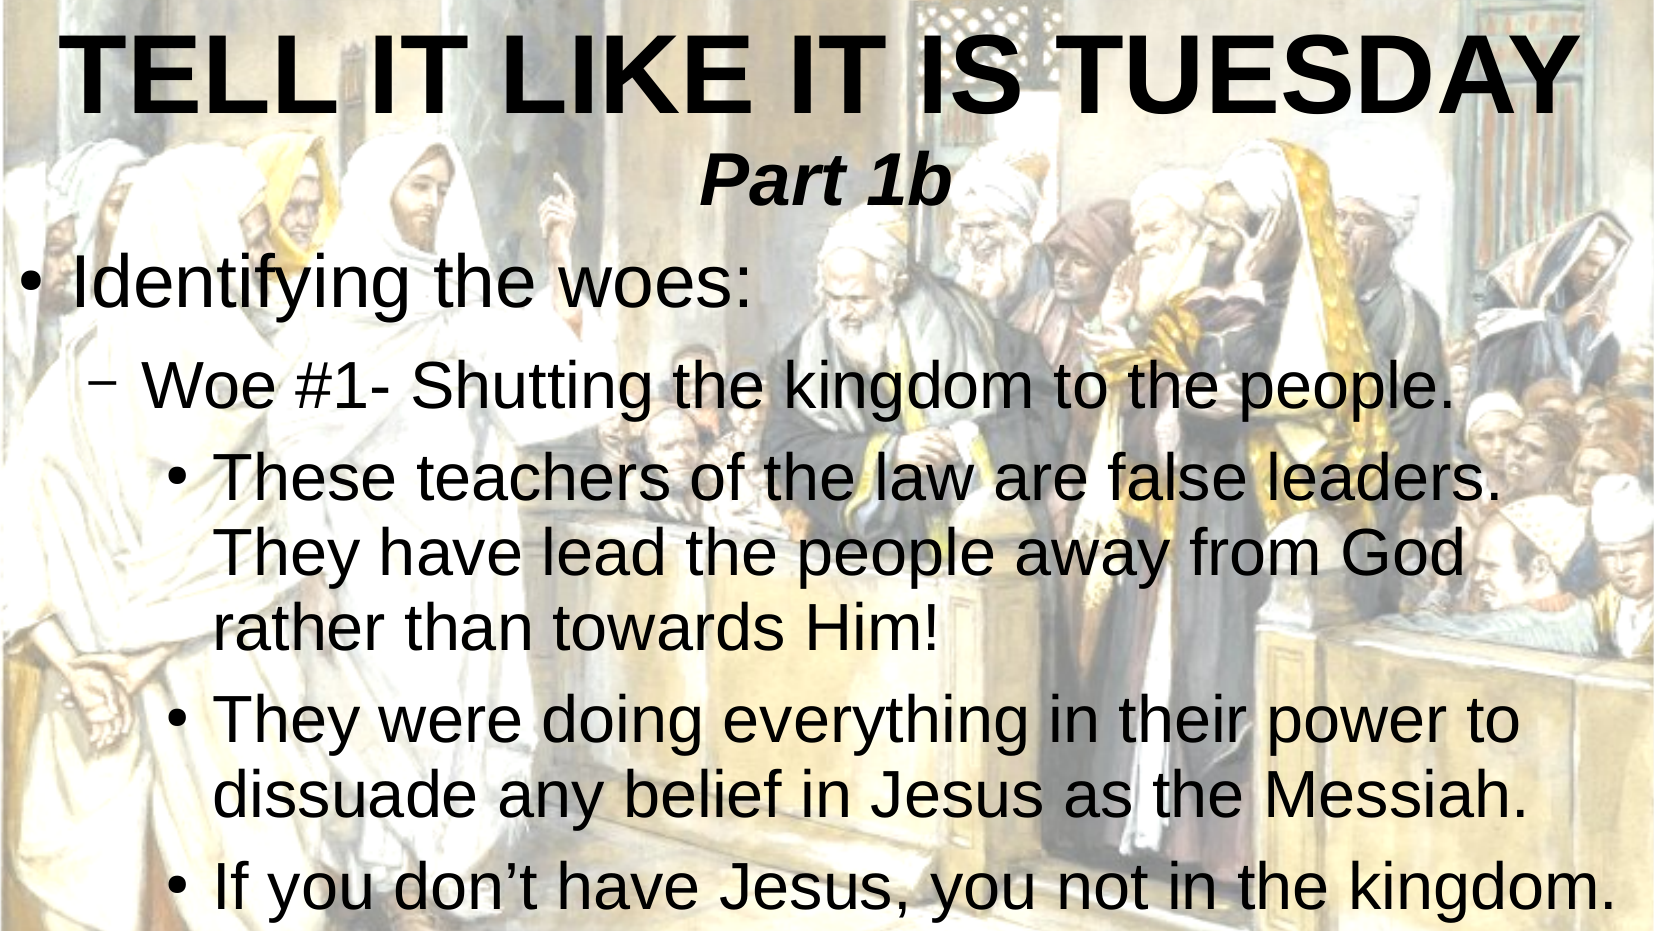

TELL IT LIKE IT IS TUESDAY
Part 1b
# Identifying the woes:
Woe #1- Shutting the kingdom to the people.
These teachers of the law are false leaders. They have lead the people away from God rather than towards Him!
They were doing everything in their power to dissuade any belief in Jesus as the Messiah.
If you don’t have Jesus, you not in the kingdom.